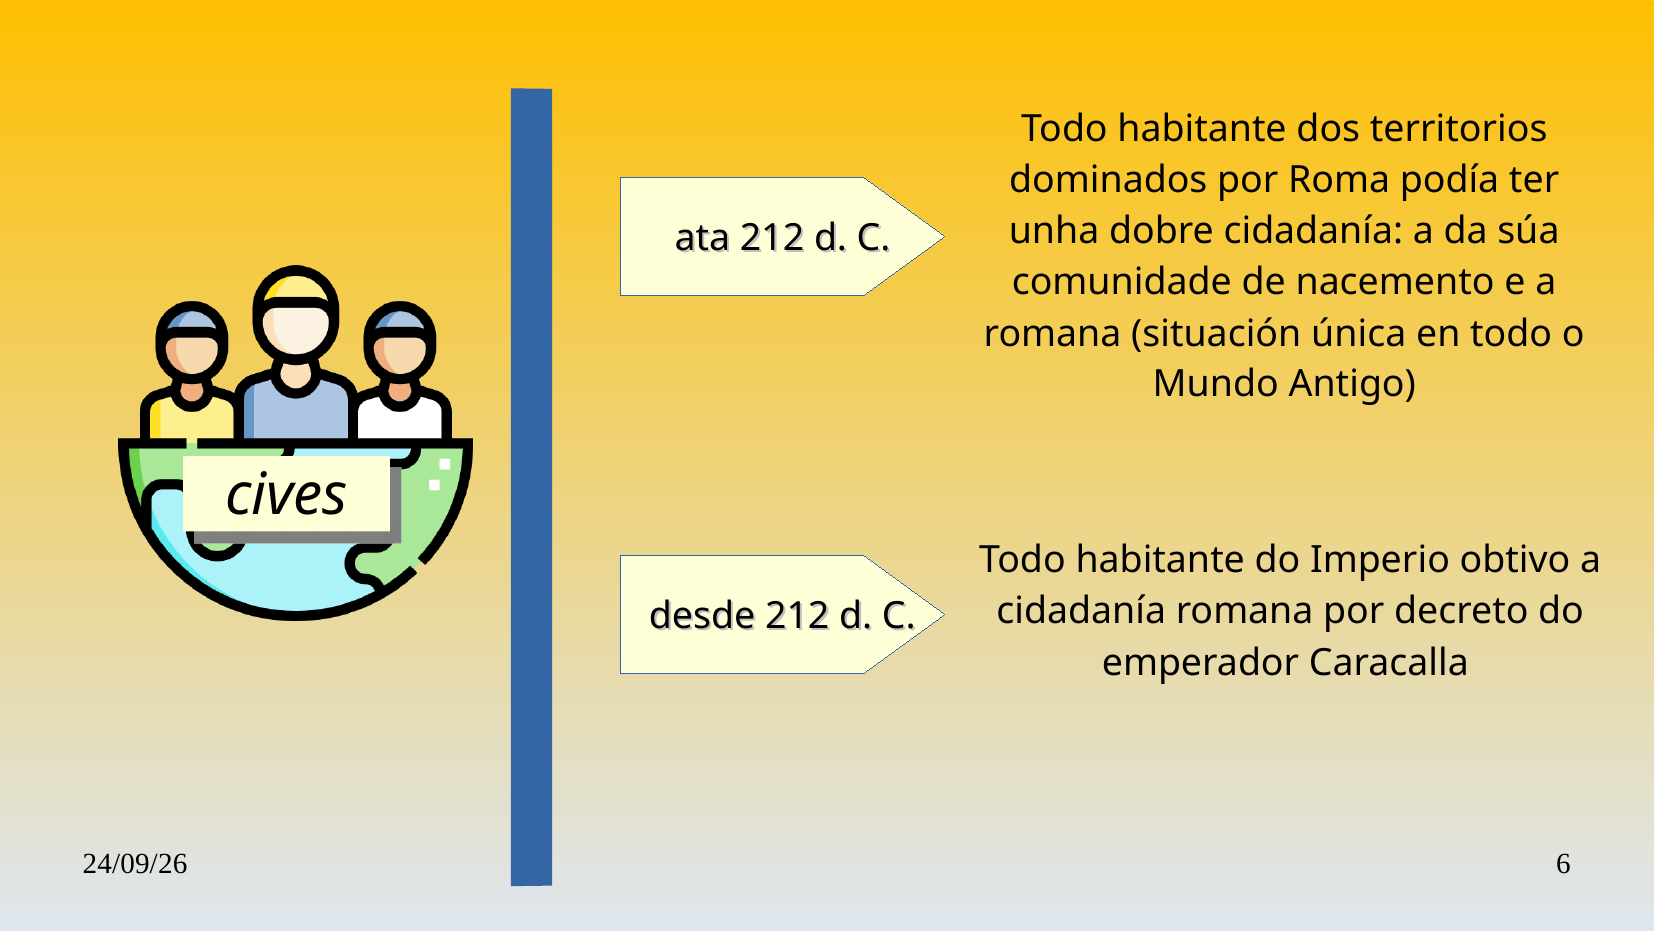

Todo habitante dos territorios dominados por Roma podía ter unha dobre cidadanía: a da súa comunidade de nacemento e a romana (situación única en todo o Mundo Antigo)
ata 212 d. C.
cives
Todo habitante do Imperio obtivo a cidadanía romana por decreto do emperador Caracalla
desde 212 d. C.
6